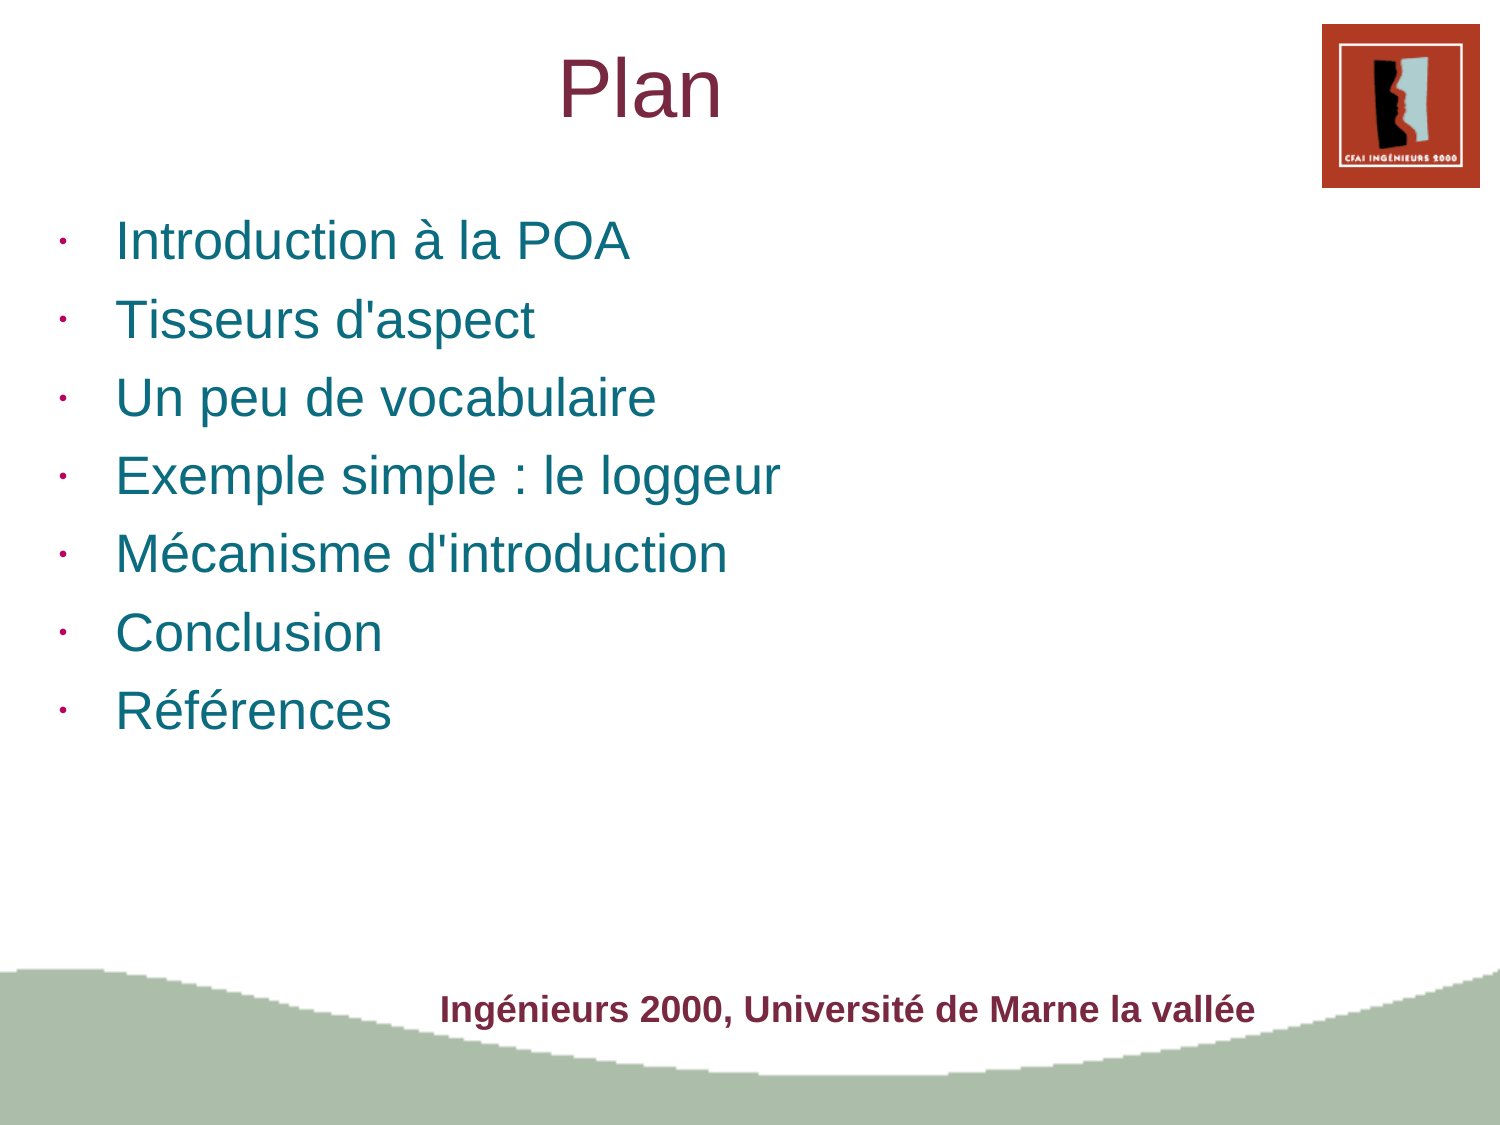

# Plan
Introduction à la POA
Tisseurs d'aspect
Un peu de vocabulaire
Exemple simple : le loggeur
Mécanisme d'introduction
Conclusion
Références